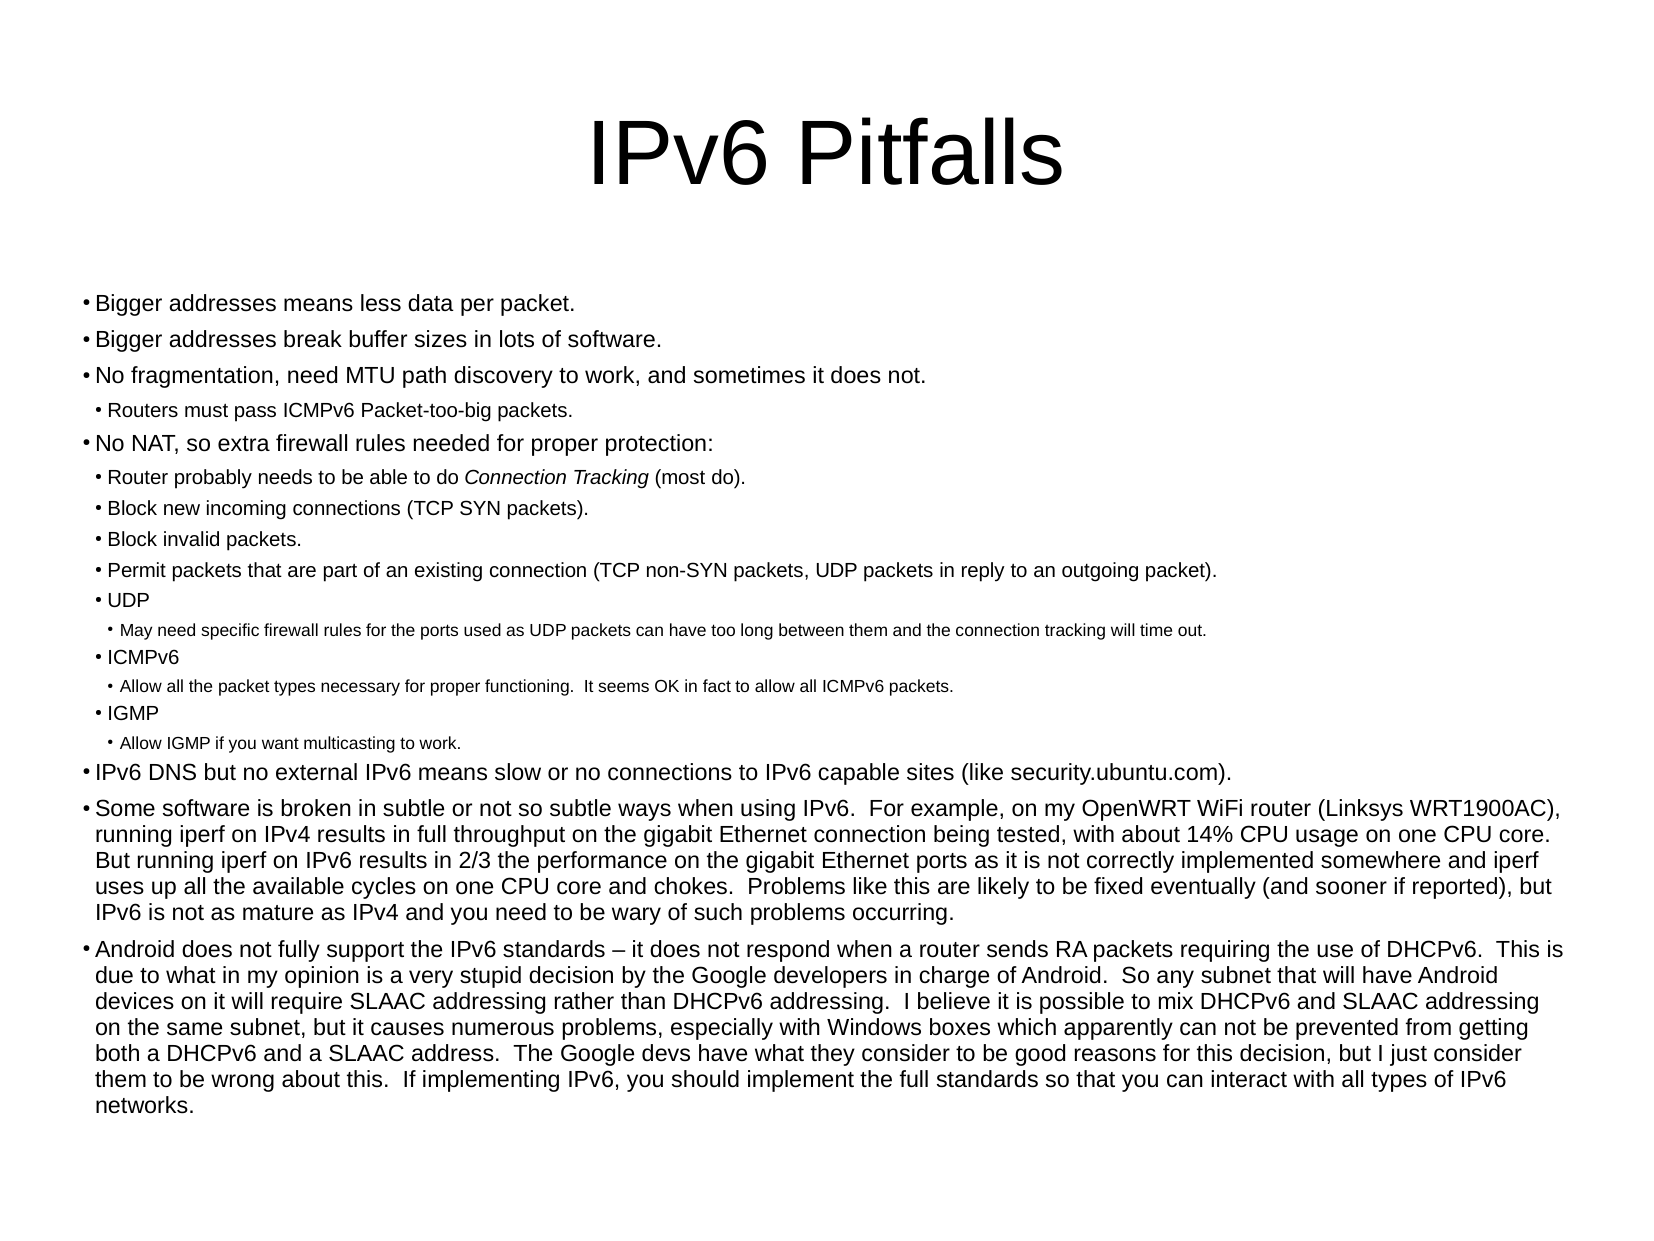

# IPv6 Pitfalls
Bigger addresses means less data per packet.
Bigger addresses break buffer sizes in lots of software.
No fragmentation, need MTU path discovery to work, and sometimes it does not.
Routers must pass ICMPv6 Packet-too-big packets.
No NAT, so extra firewall rules needed for proper protection:
Router probably needs to be able to do Connection Tracking (most do).
Block new incoming connections (TCP SYN packets).
Block invalid packets.
Permit packets that are part of an existing connection (TCP non-SYN packets, UDP packets in reply to an outgoing packet).
UDP
May need specific firewall rules for the ports used as UDP packets can have too long between them and the connection tracking will time out.
ICMPv6
Allow all the packet types necessary for proper functioning. It seems OK in fact to allow all ICMPv6 packets.
IGMP
Allow IGMP if you want multicasting to work.
IPv6 DNS but no external IPv6 means slow or no connections to IPv6 capable sites (like security.ubuntu.com).
Some software is broken in subtle or not so subtle ways when using IPv6. For example, on my OpenWRT WiFi router (Linksys WRT1900AC), running iperf on IPv4 results in full throughput on the gigabit Ethernet connection being tested, with about 14% CPU usage on one CPU core. But running iperf on IPv6 results in 2/3 the performance on the gigabit Ethernet ports as it is not correctly implemented somewhere and iperf uses up all the available cycles on one CPU core and chokes. Problems like this are likely to be fixed eventually (and sooner if reported), but IPv6 is not as mature as IPv4 and you need to be wary of such problems occurring.
Android does not fully support the IPv6 standards – it does not respond when a router sends RA packets requiring the use of DHCPv6. This is due to what in my opinion is a very stupid decision by the Google developers in charge of Android. So any subnet that will have Android devices on it will require SLAAC addressing rather than DHCPv6 addressing. I believe it is possible to mix DHCPv6 and SLAAC addressing on the same subnet, but it causes numerous problems, especially with Windows boxes which apparently can not be prevented from getting both a DHCPv6 and a SLAAC address. The Google devs have what they consider to be good reasons for this decision, but I just consider them to be wrong about this. If implementing IPv6, you should implement the full standards so that you can interact with all types of IPv6 networks.